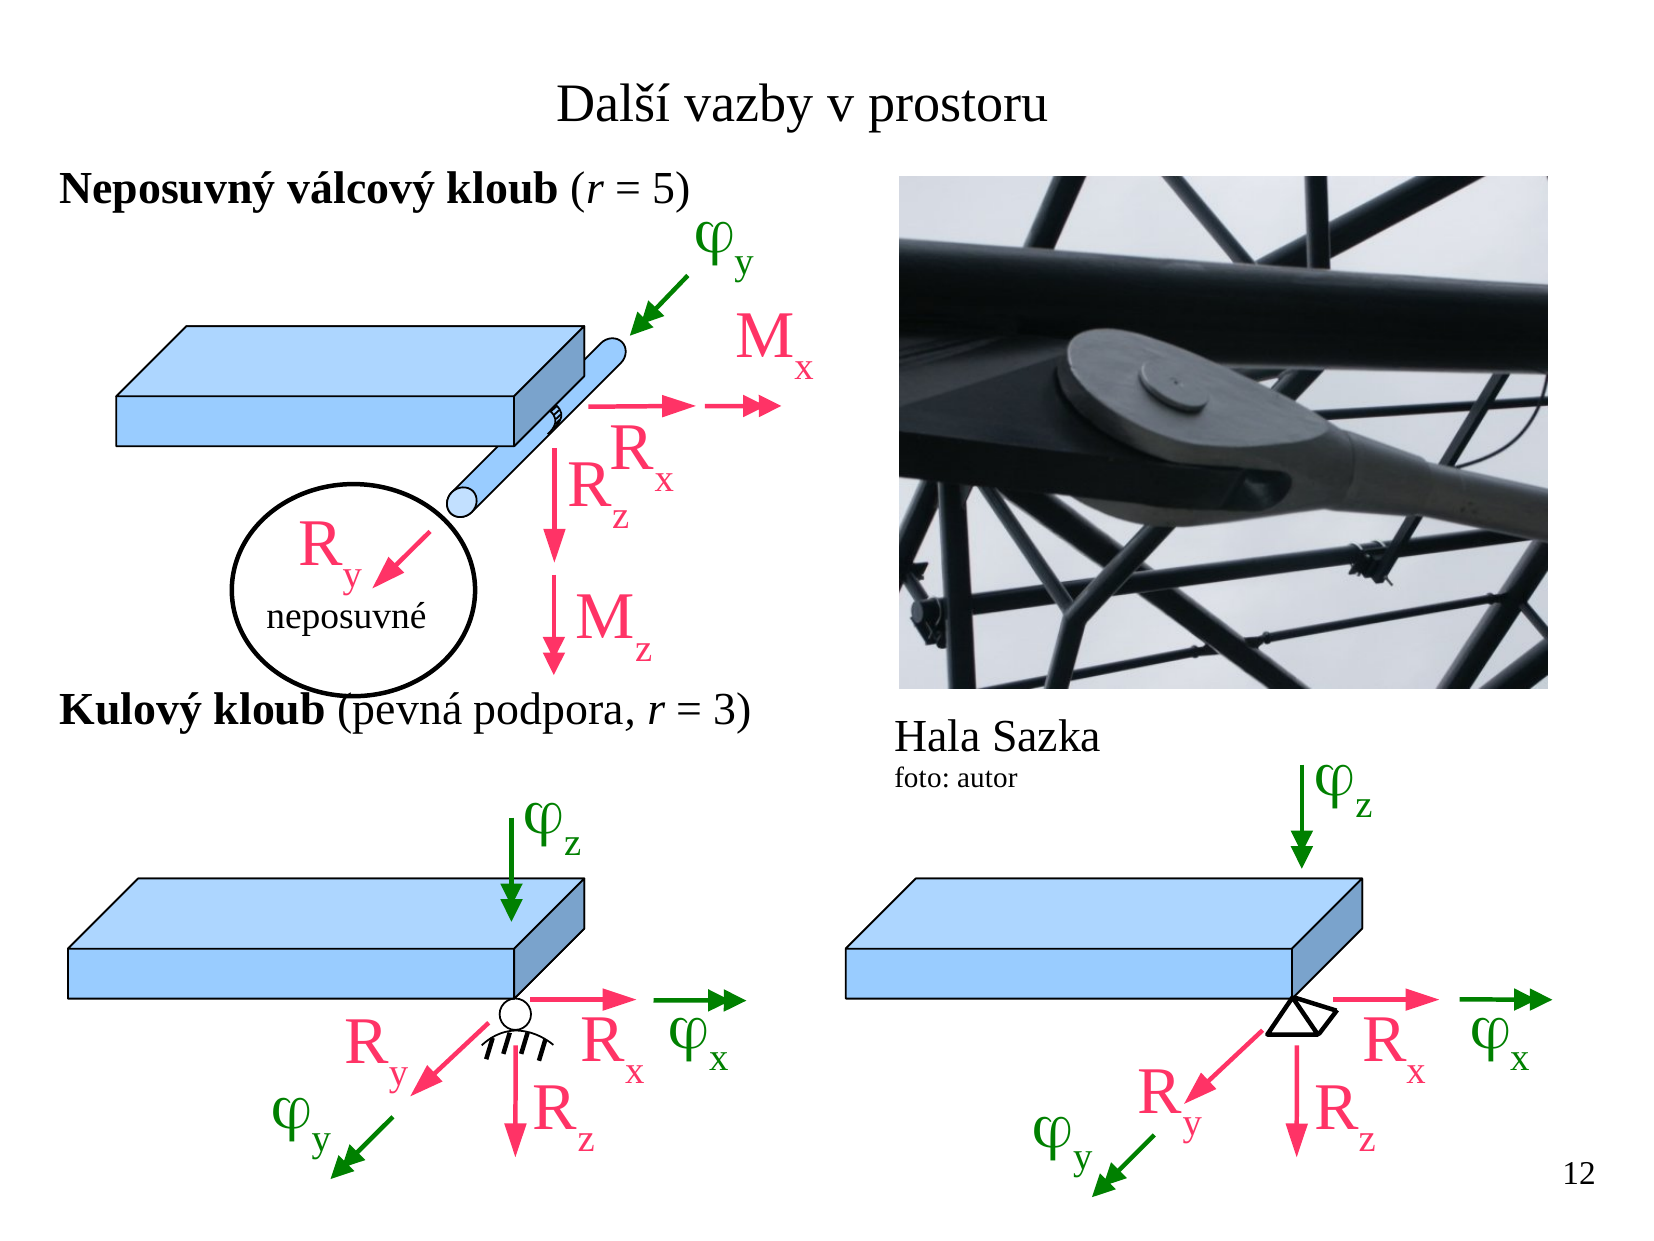

Další vazby v prostoru
# Neposuvný válcový kloub (r = 5)
Kulový kloub (pevná podpora, r = 3)
jy
Mx
Rx
Rz
Ry
Mz
neposuvné
Hala Sazka
foto: autor
jz
jz
jx
jx
Rx
Rx
Ry
Ry
jy
Rz
Rz
jy
12